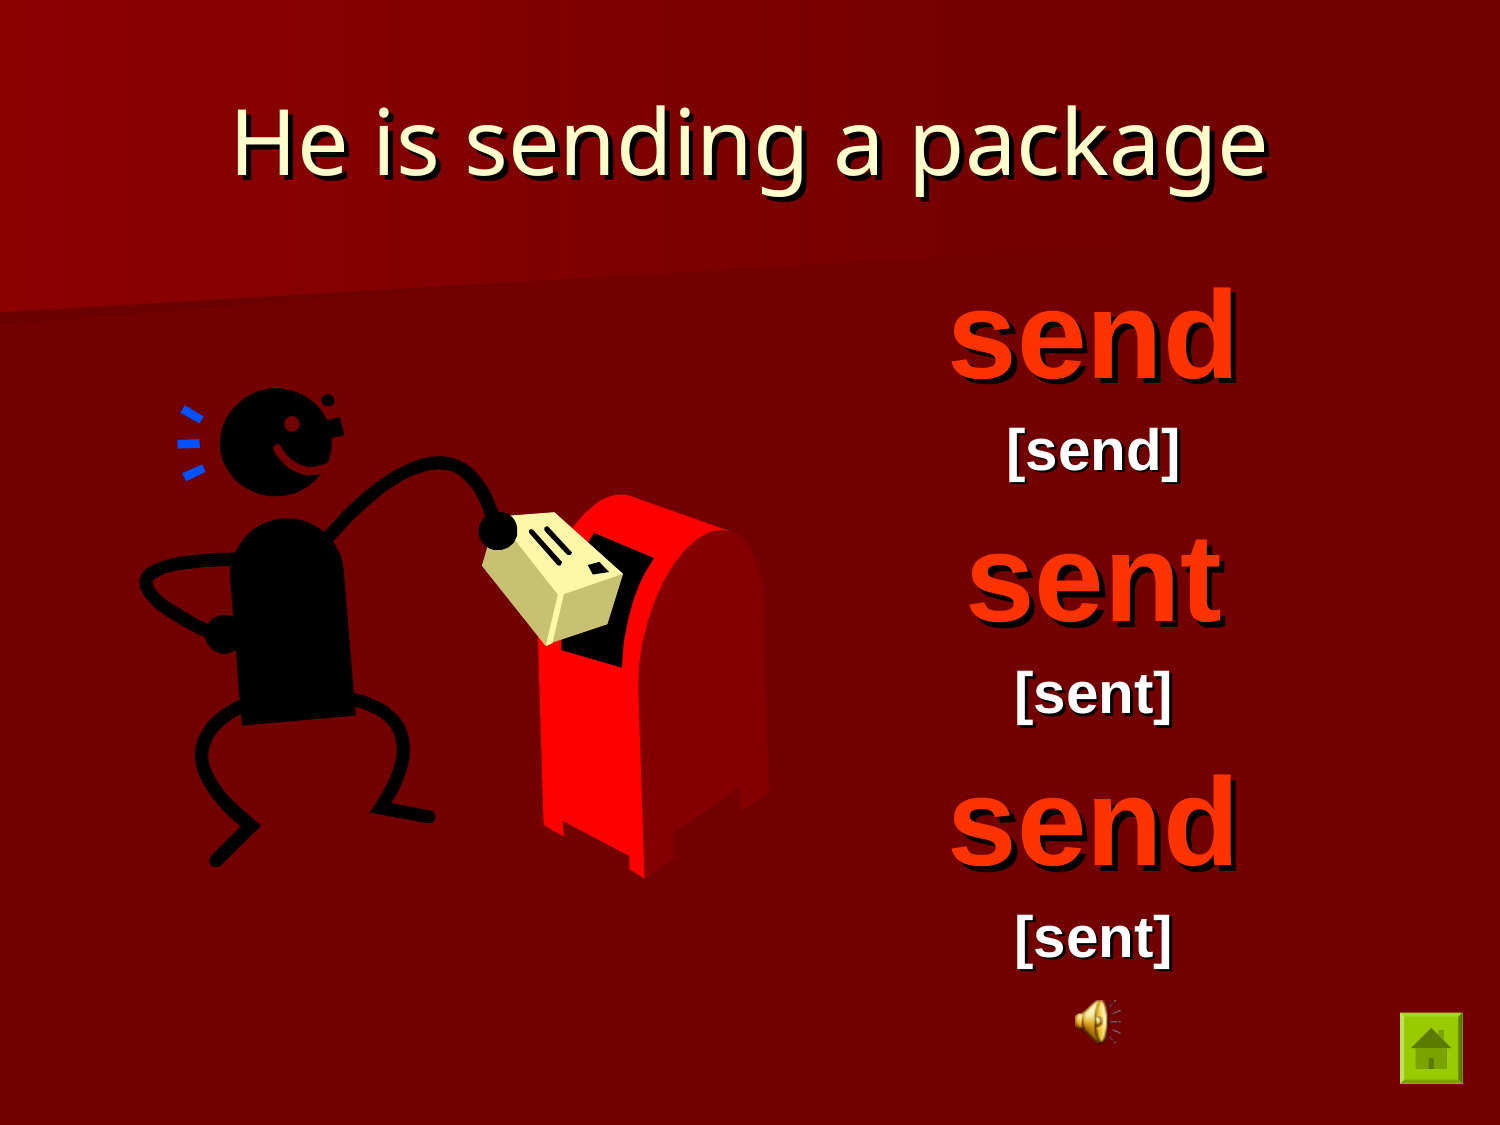

# He is sending a package
send
[send]
sent
[sent]
send
[sent]